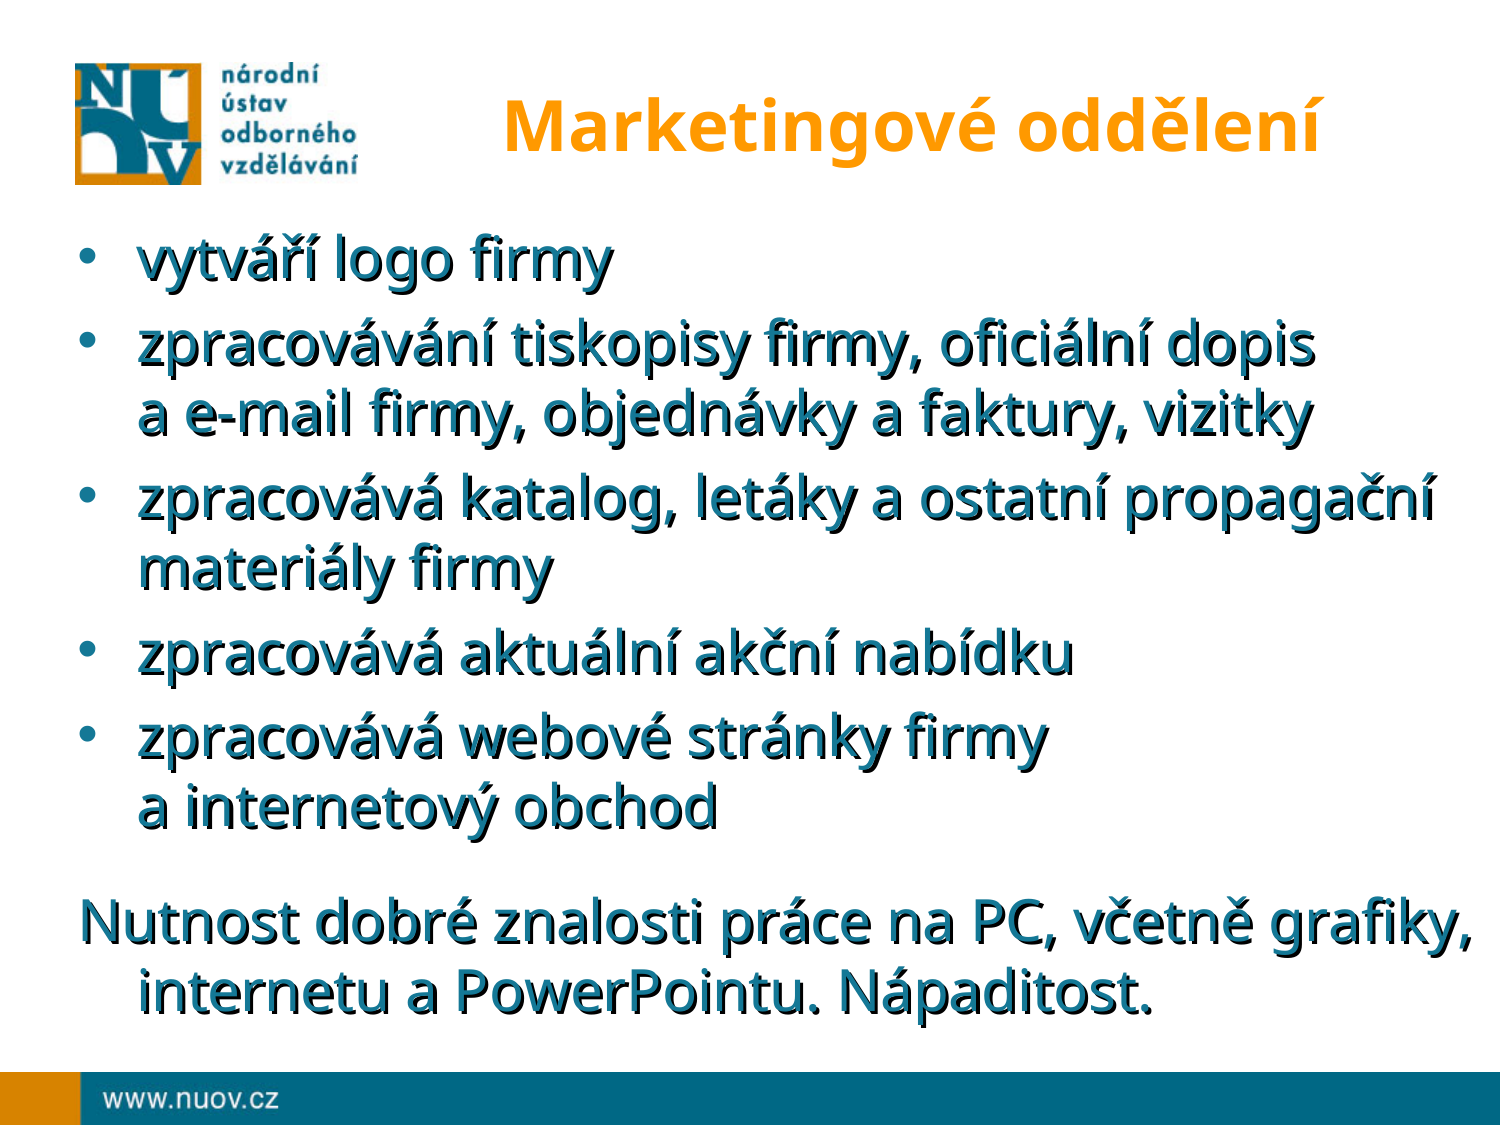

# Marketingové oddělení
vytváří logo firmy
zpracovávání tiskopisy firmy, oficiální dopis
a e-mail firmy, objednávky a faktury, vizitky
zpracovává katalog, letáky a ostatní propagační materiály firmy
zpracovává aktuální akční nabídku
zpracovává webové stránky firmy
a internetový obchod
Nutnost dobré znalosti práce na PC, včetně grafiky, internetu a PowerPointu. Nápaditost.